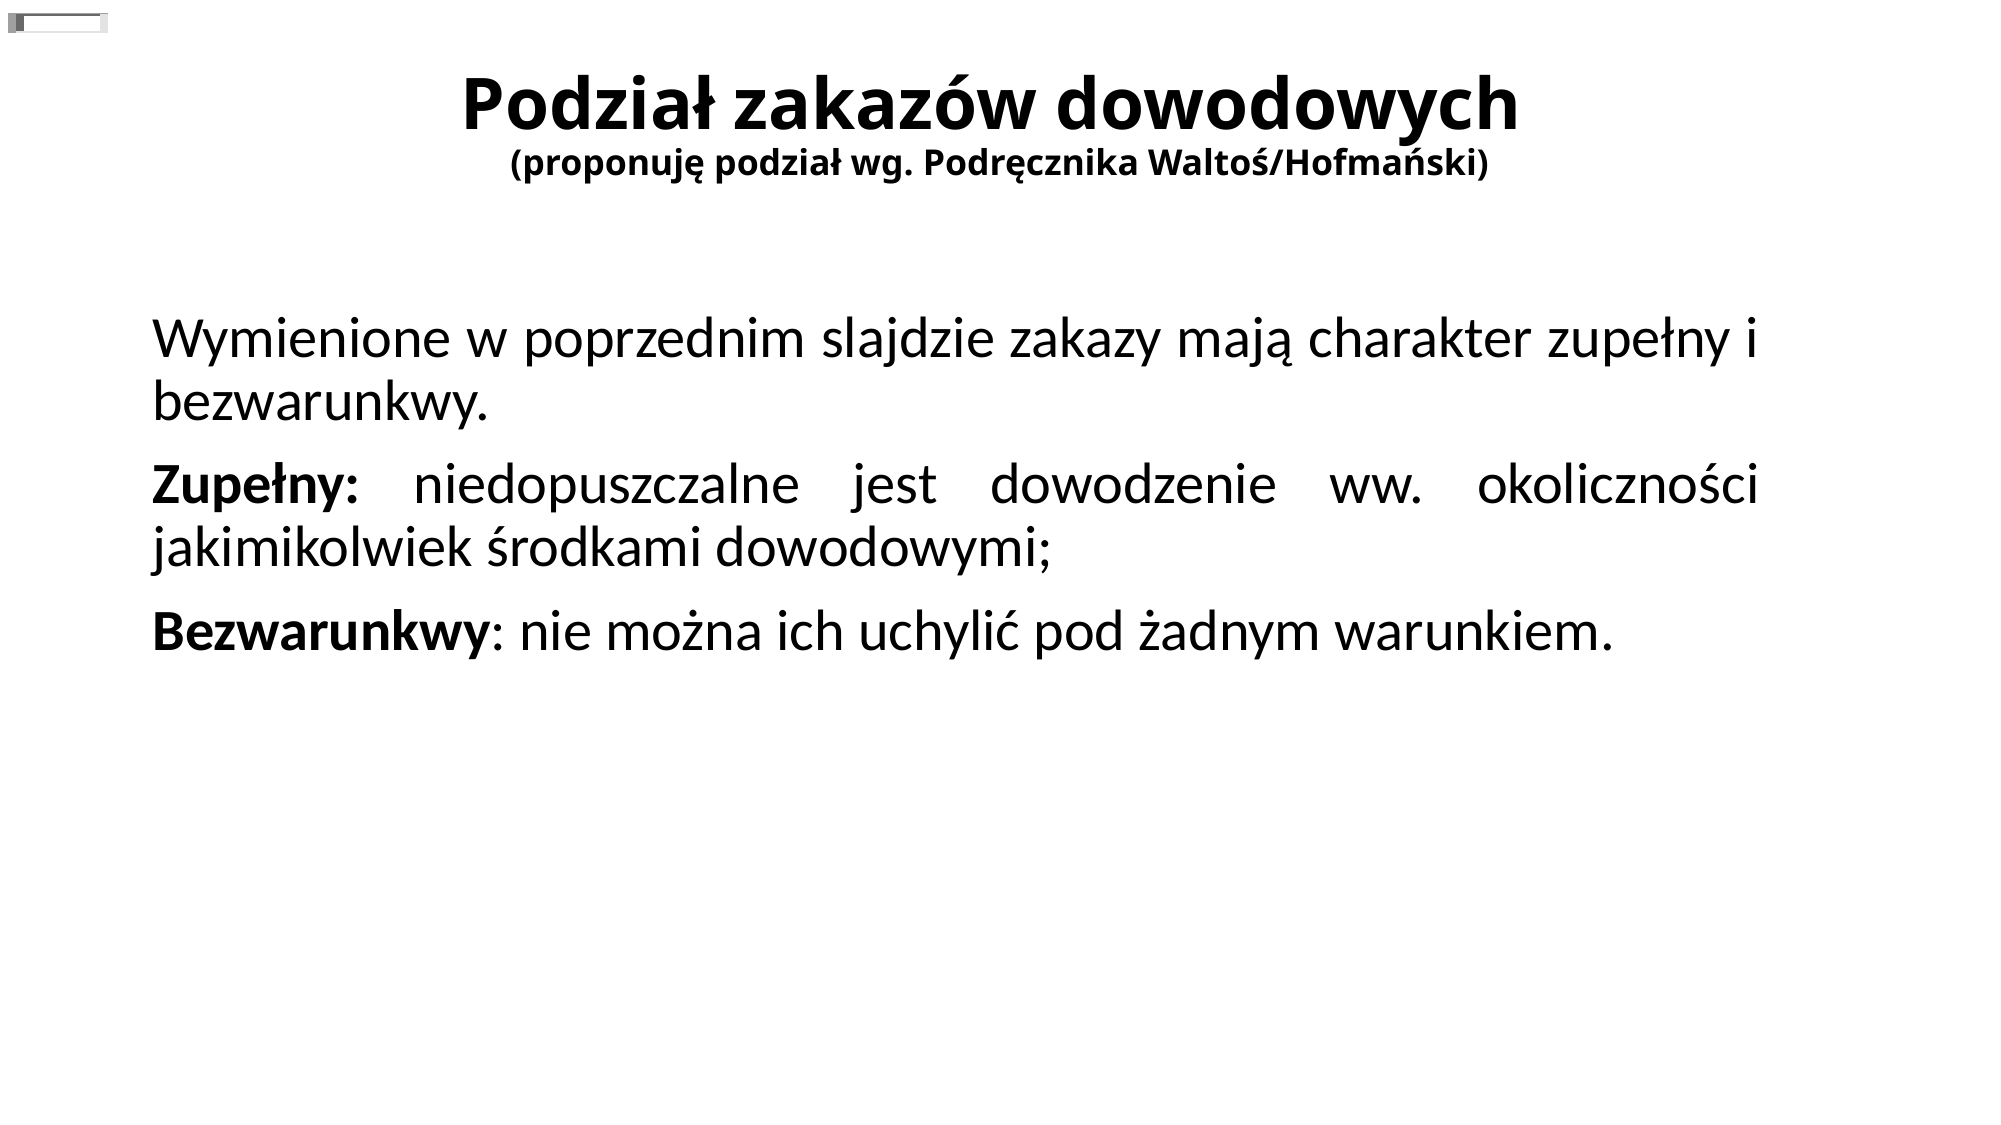

# Podział zakazów dowodowych (proponuję podział wg. Podręcznika Waltoś/Hofmański)
Wymienione w poprzednim slajdzie zakazy mają charakter zupełny i bezwarunkwy.
Zupełny: niedopuszczalne jest dowodzenie ww. okoliczności jakimikolwiek środkami dowodowymi;
Bezwarunkwy: nie można ich uchylić pod żadnym warunkiem.